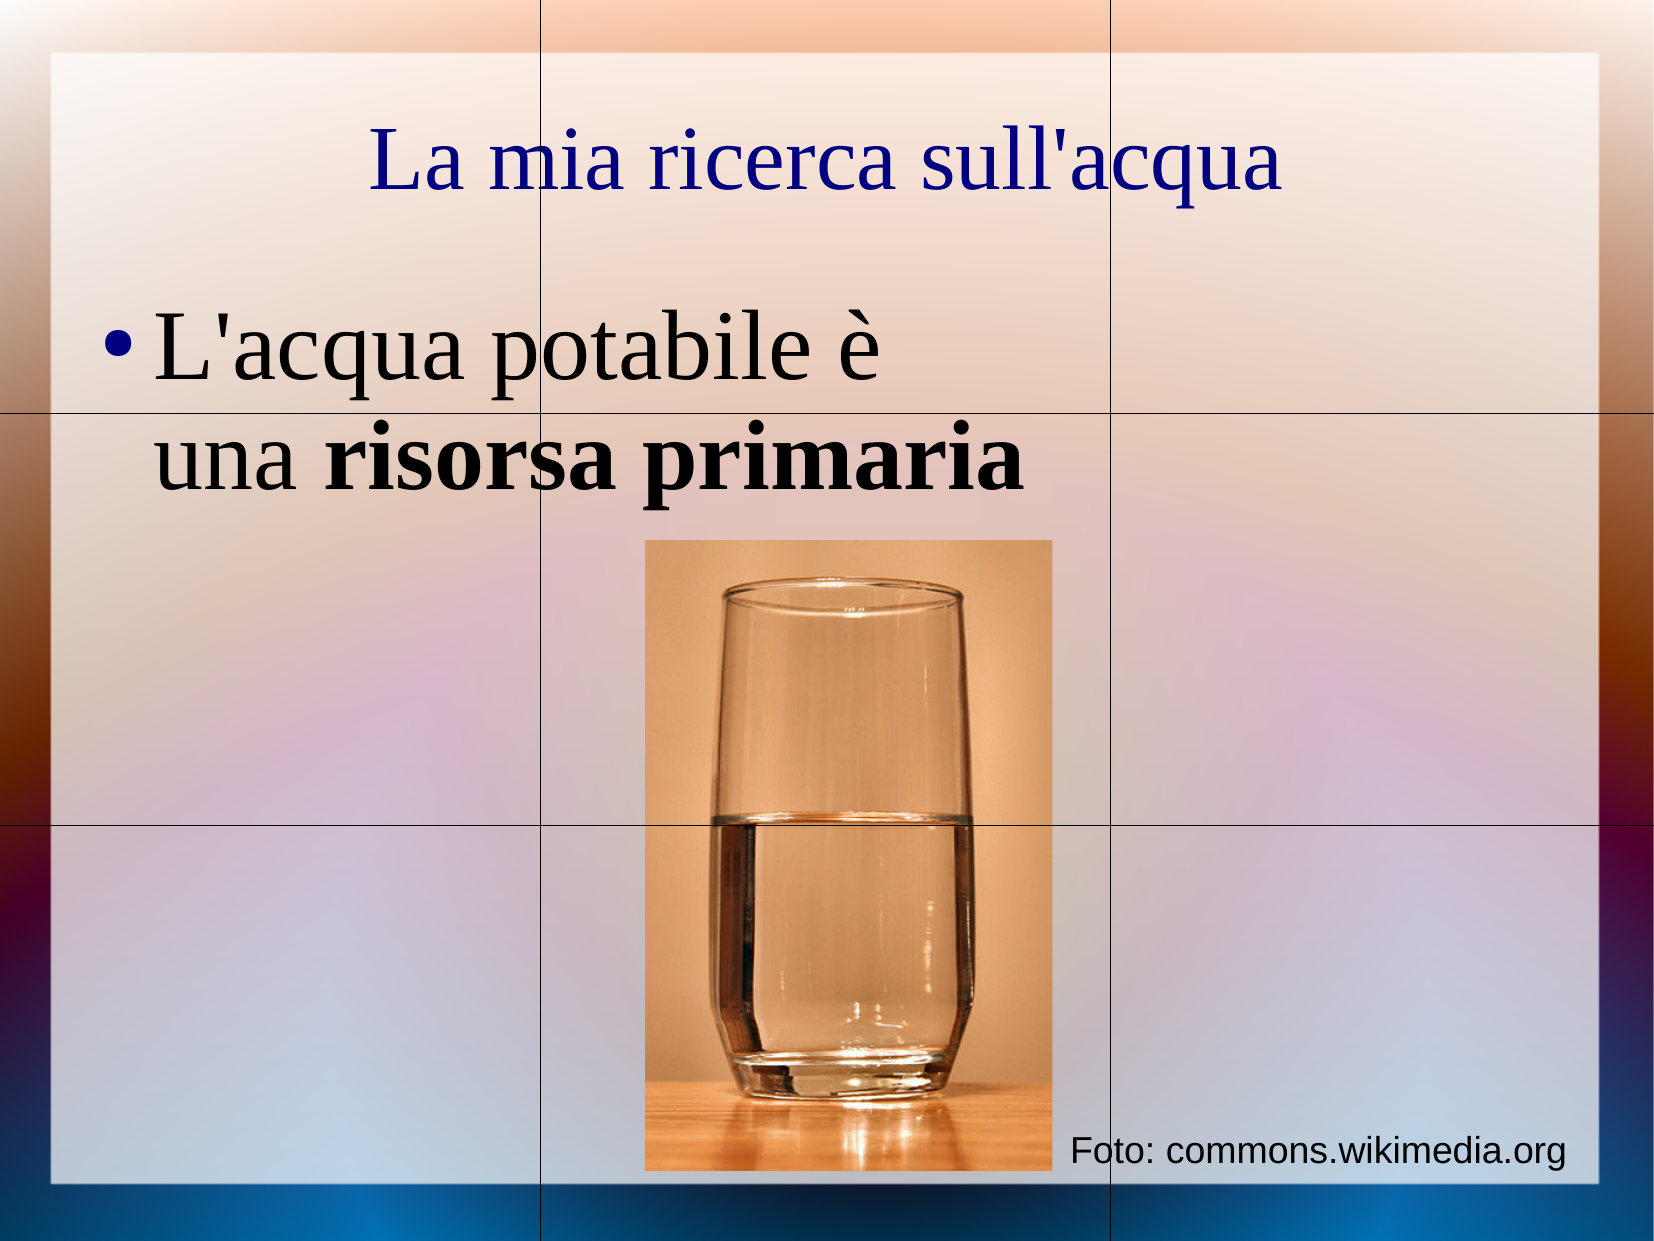

# La mia ricerca sull'acqua
L'acqua potabile è una risorsa primaria
Foto: commons.wikimedia.org